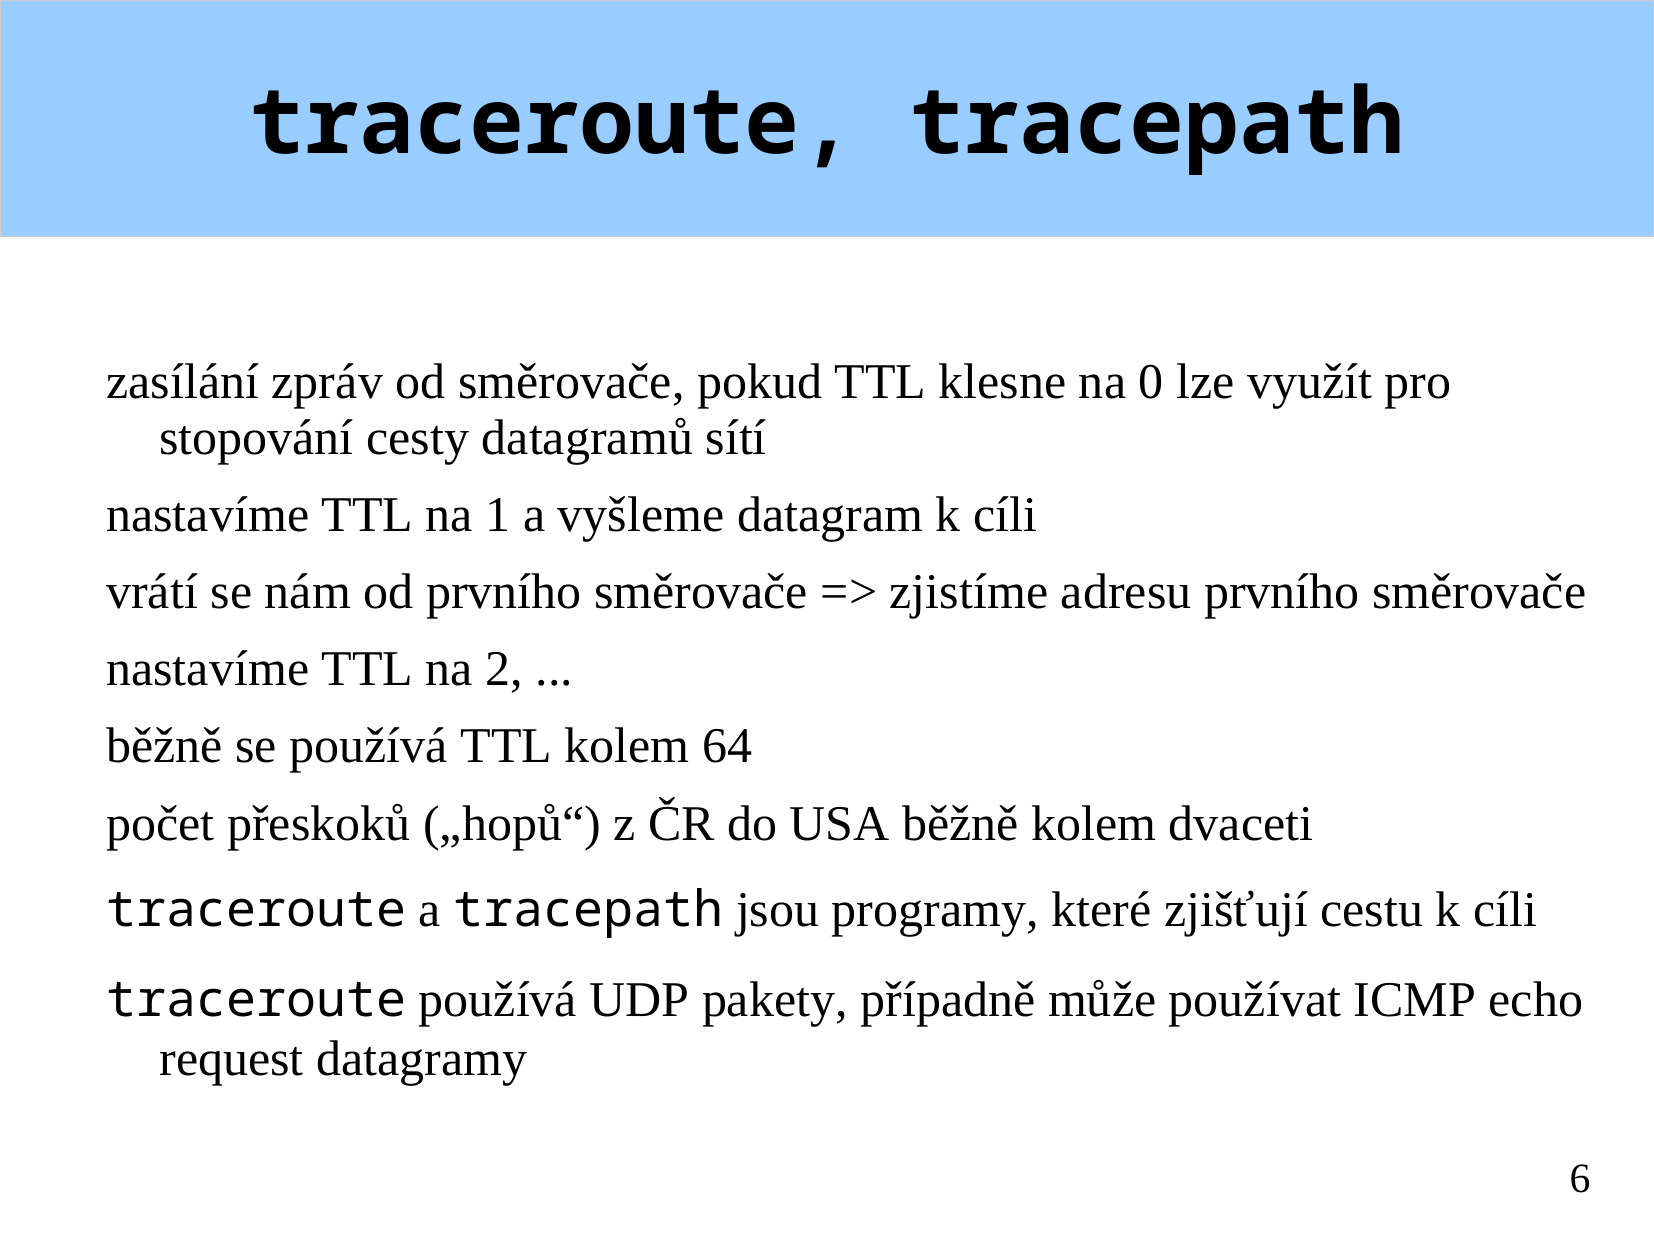

# traceroute, tracepath
zasílání zpráv od směrovače, pokud TTL klesne na 0 lze využít pro stopování cesty datagramů sítí
nastavíme TTL na 1 a vyšleme datagram k cíli
vrátí se nám od prvního směrovače => zjistíme adresu prvního směrovače
nastavíme TTL na 2, ...
běžně se používá TTL kolem 64
počet přeskoků („hopů“) z ČR do USA běžně kolem dvaceti
traceroute a tracepath jsou programy, které zjišťují cestu k cíli
traceroute používá UDP pakety, případně může používat ICMP echo request datagramy